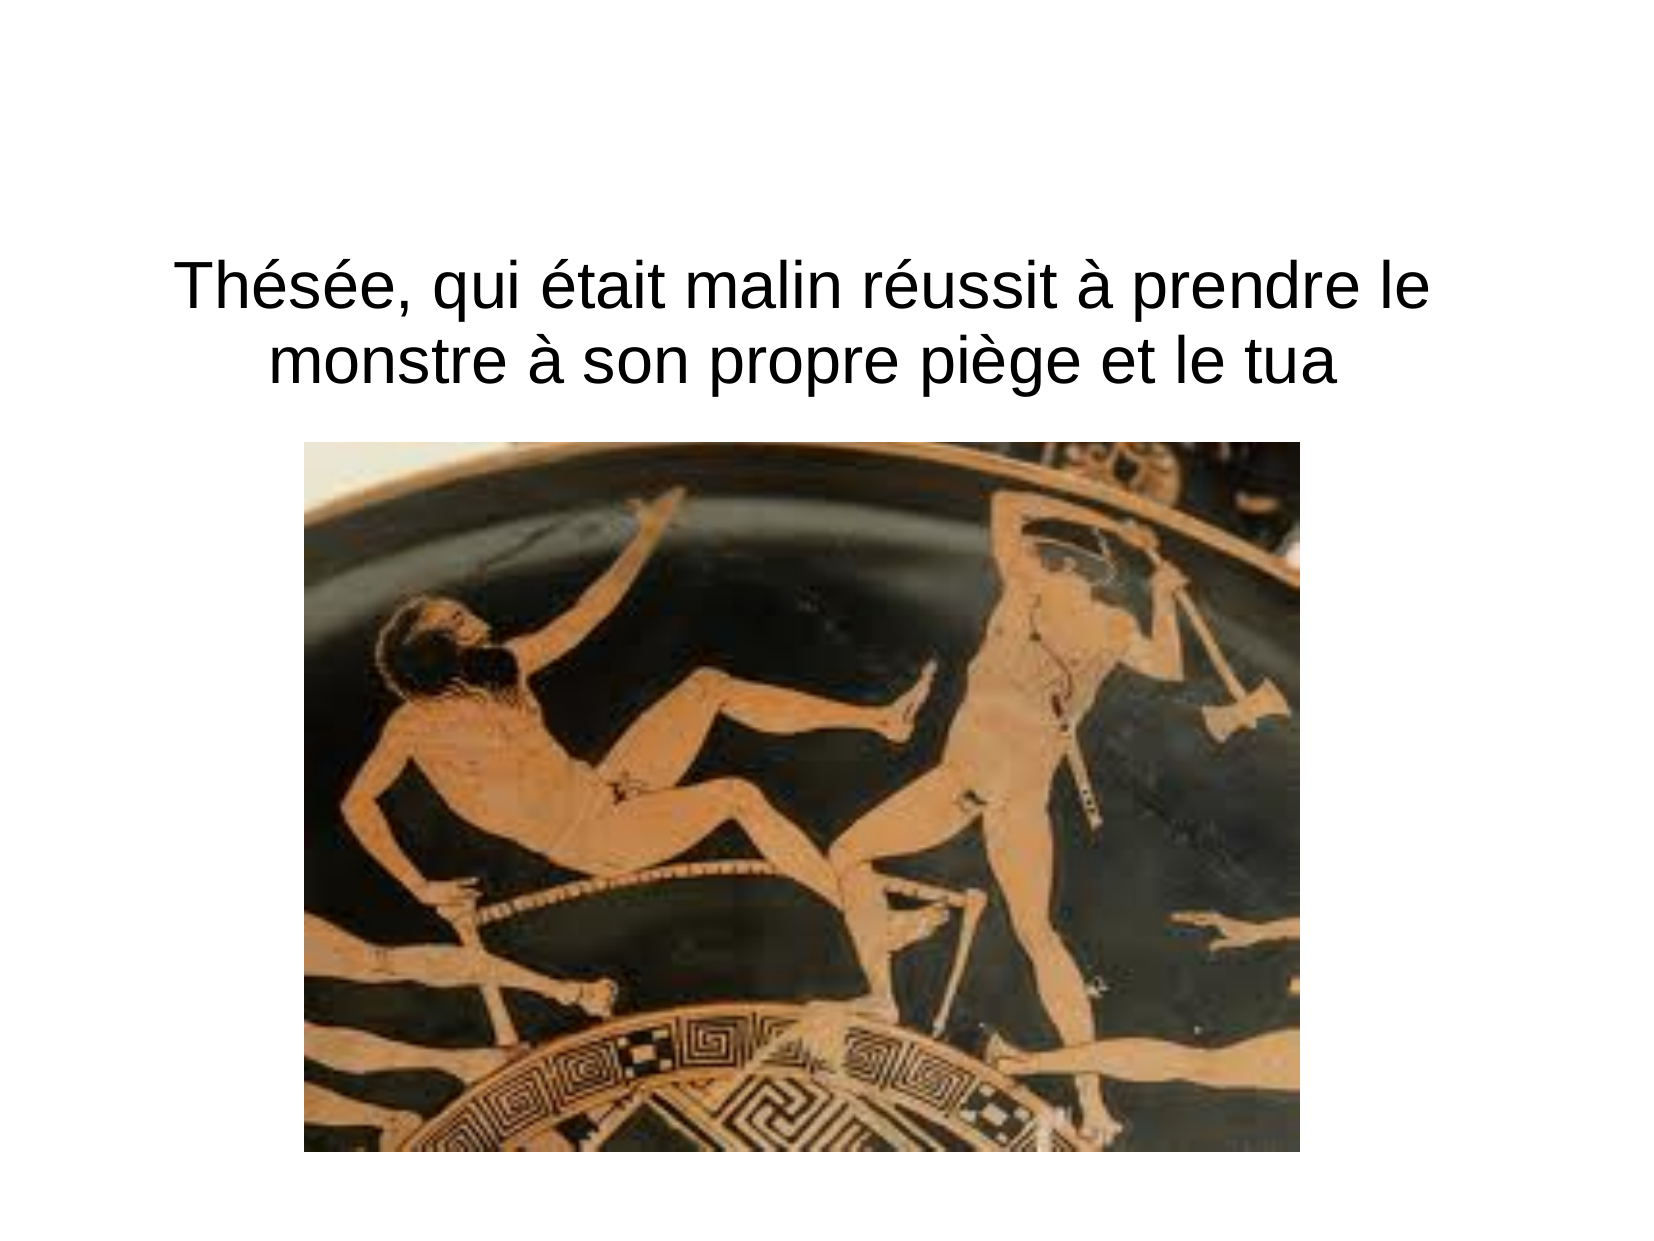

# Thésée, qui était malin réussit à prendre le monstre à son propre piège et le tua